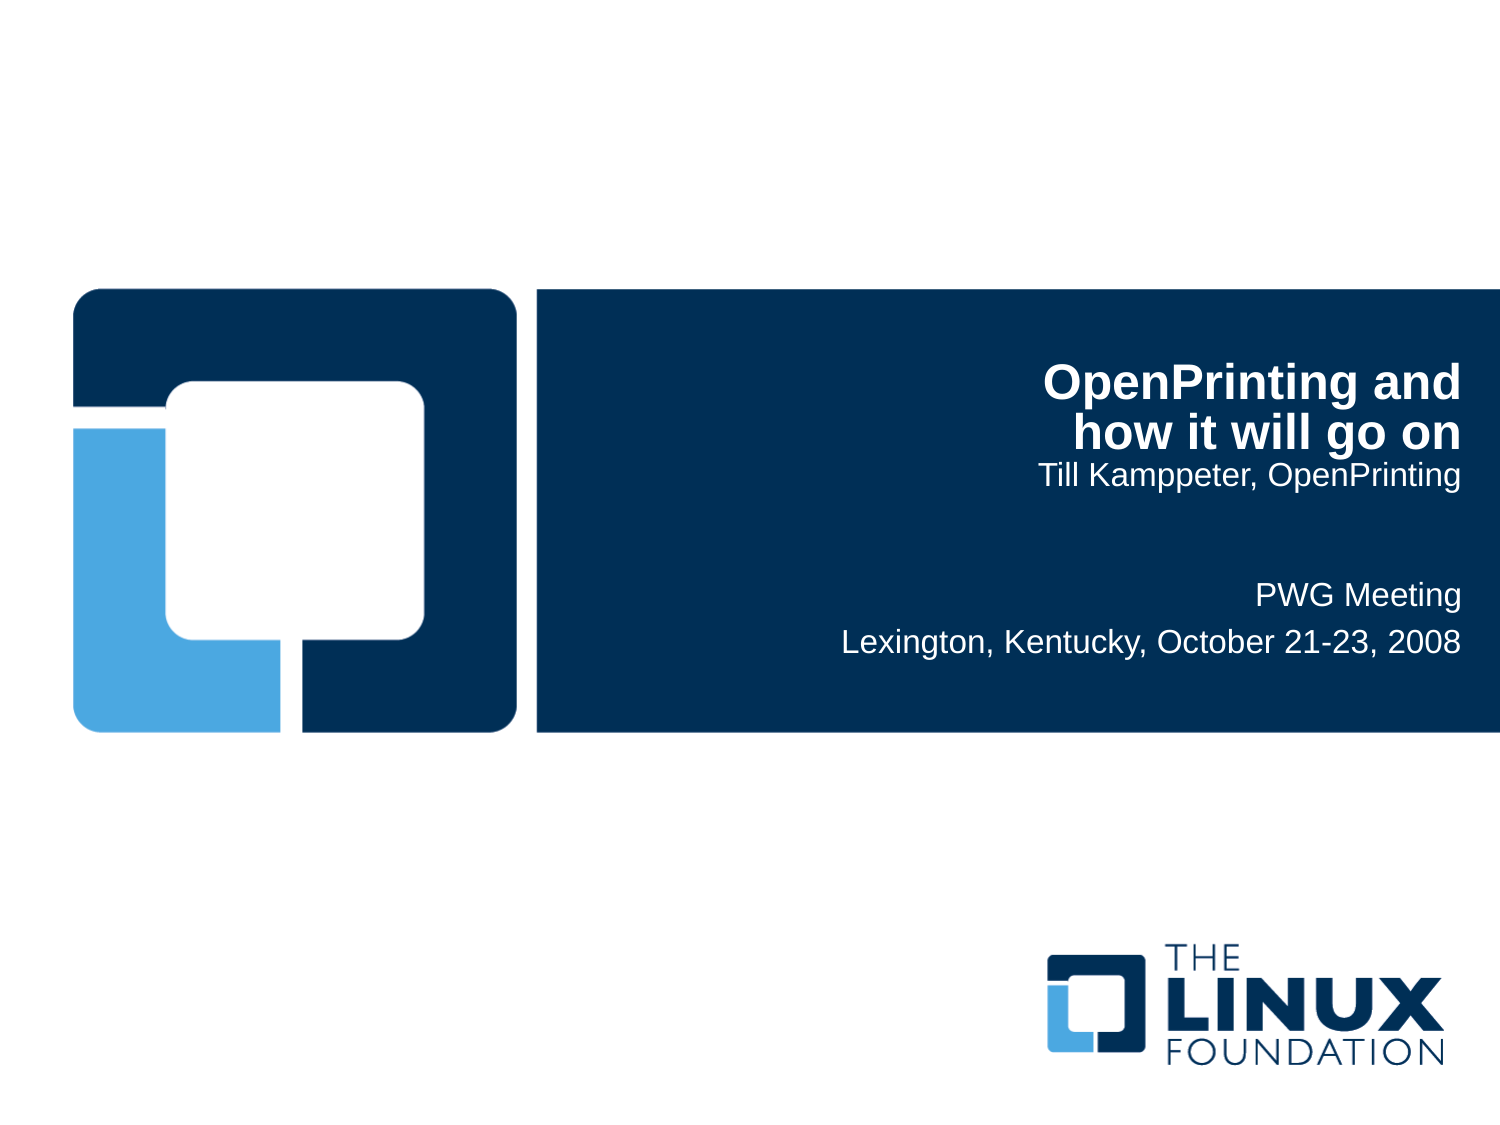

# OpenPrinting and how it will go on Till Kamppeter, OpenPrinting
PWG Meeting
Lexington, Kentucky, October 21-23, 2008